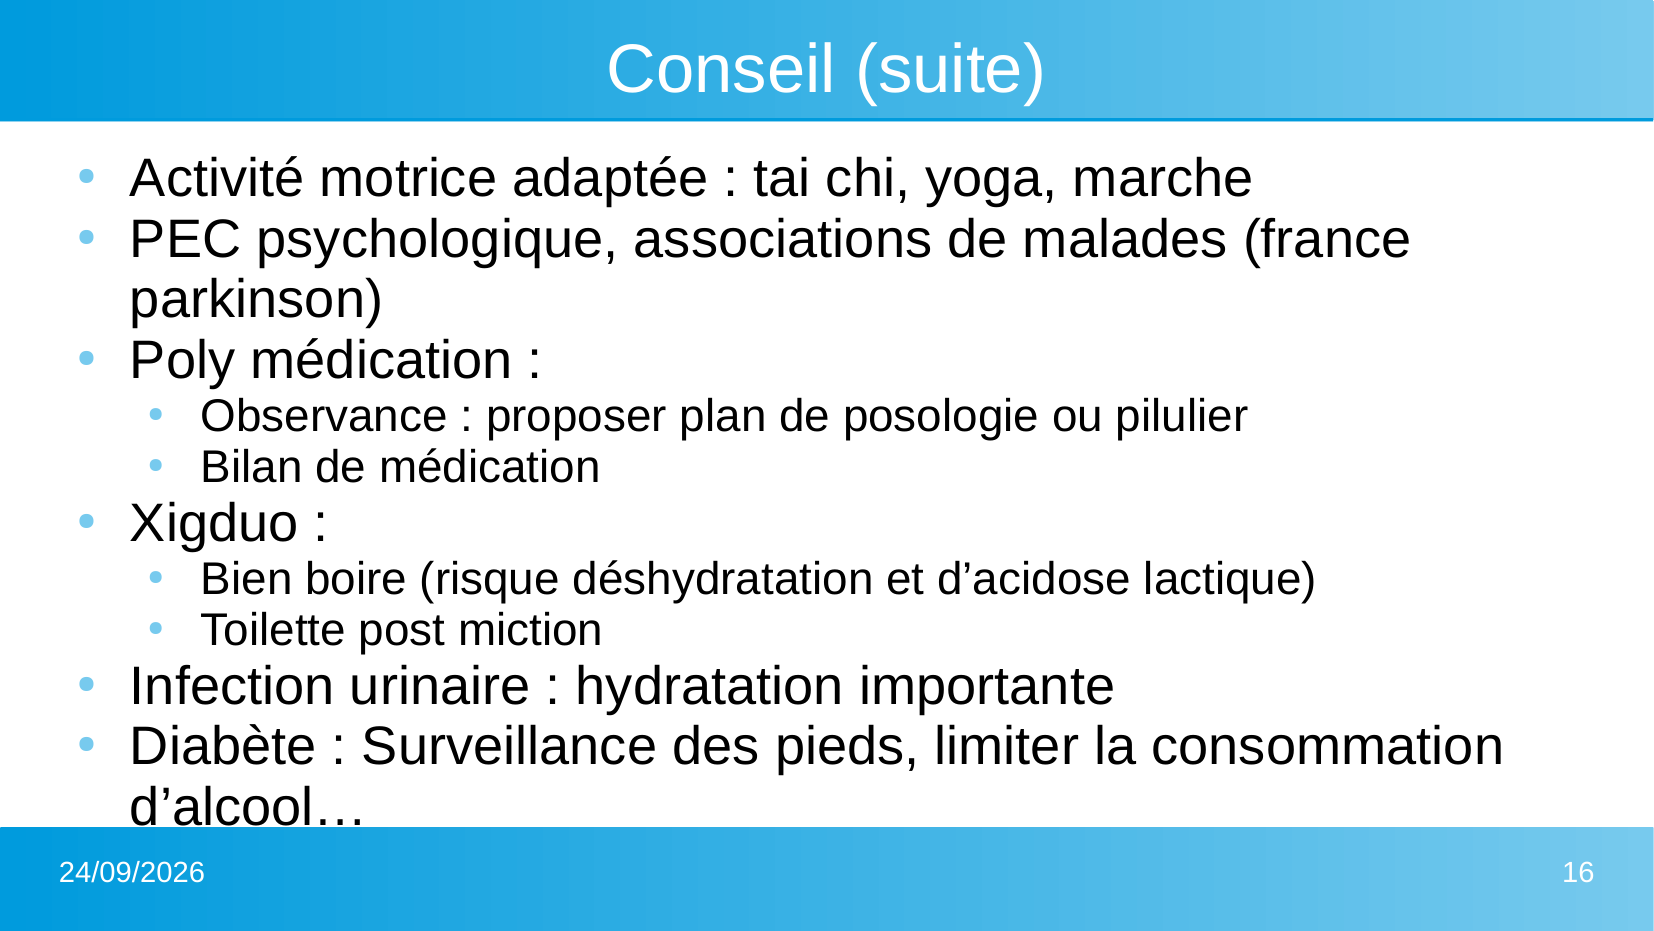

# Conseil (suite)
Activité motrice adaptée : tai chi, yoga, marche
PEC psychologique, associations de malades (france parkinson)
Poly médication :
Observance : proposer plan de posologie ou pilulier
Bilan de médication
Xigduo :
Bien boire (risque déshydratation et d’acidose lactique)
Toilette post miction
Infection urinaire : hydratation importante
Diabète : Surveillance des pieds, limiter la consommation d’alcool…
16